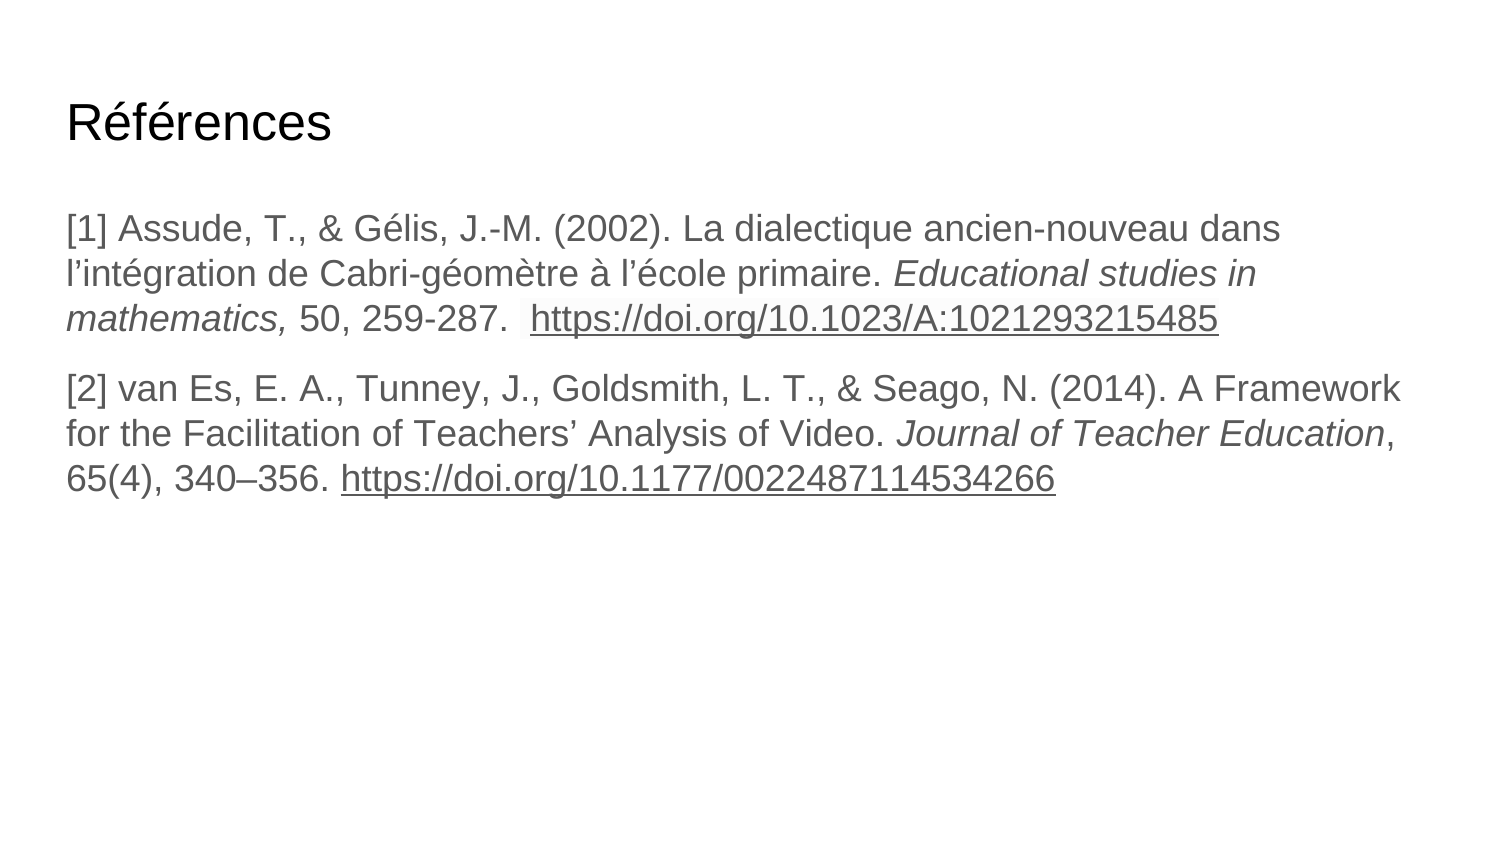

# Références
[1] Assude, T., & Gélis, J.-M. (2002). La dialectique ancien-nouveau dans l’intégration de Cabri-géomètre à l’école primaire. Educational studies in mathematics, 50, 259-287. https://doi.org/10.1023/A:1021293215485
[2] van Es, E. A., Tunney, J., Goldsmith, L. T., & Seago, N. (2014). A Framework for the Facilitation of Teachers’ Analysis of Video. Journal of Teacher Education, 65(4), 340–356. https://doi.org/10.1177/0022487114534266